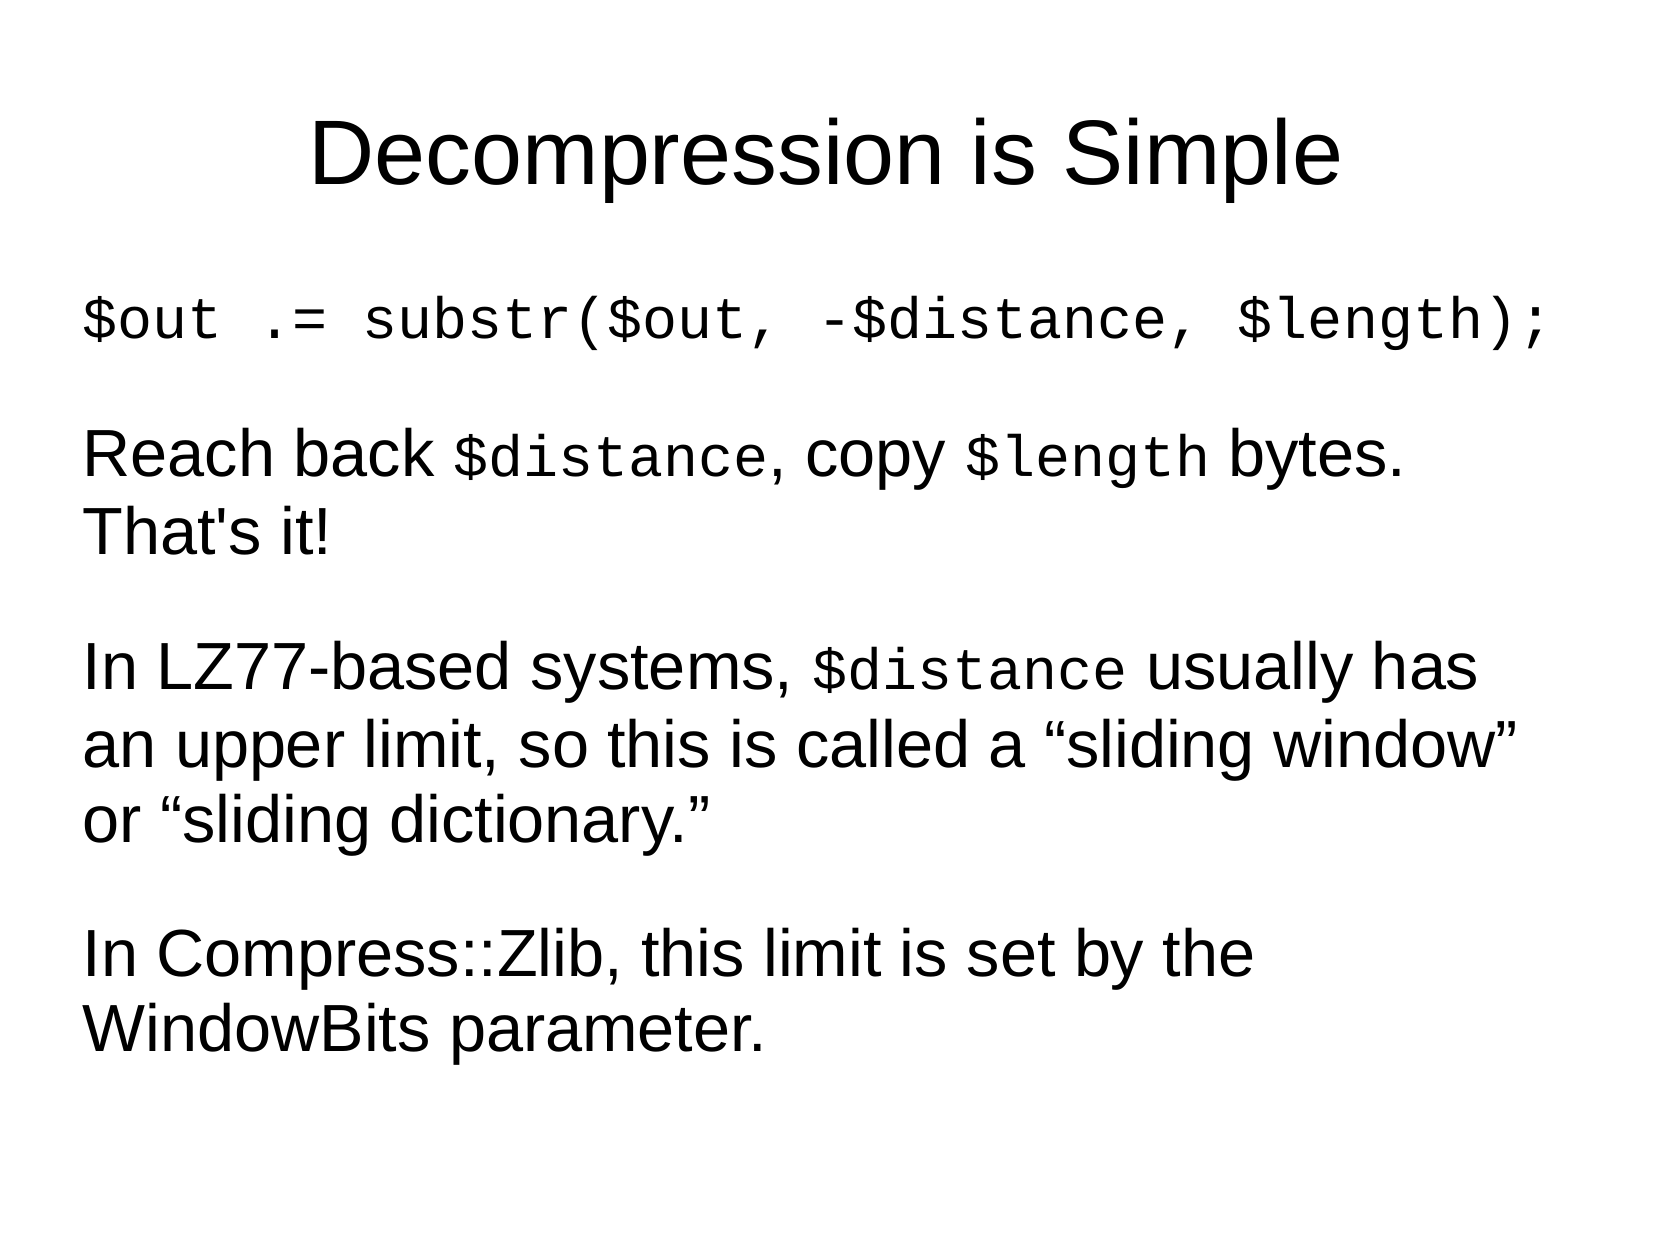

# Decompression is Simple
$out .= substr($out, -$distance, $length);
Reach back $distance, copy $length bytes. That's it!
In LZ77-based systems, $distance usually has an upper limit, so this is called a “sliding window” or “sliding dictionary.”
In Compress::Zlib, this limit is set by the WindowBits parameter.